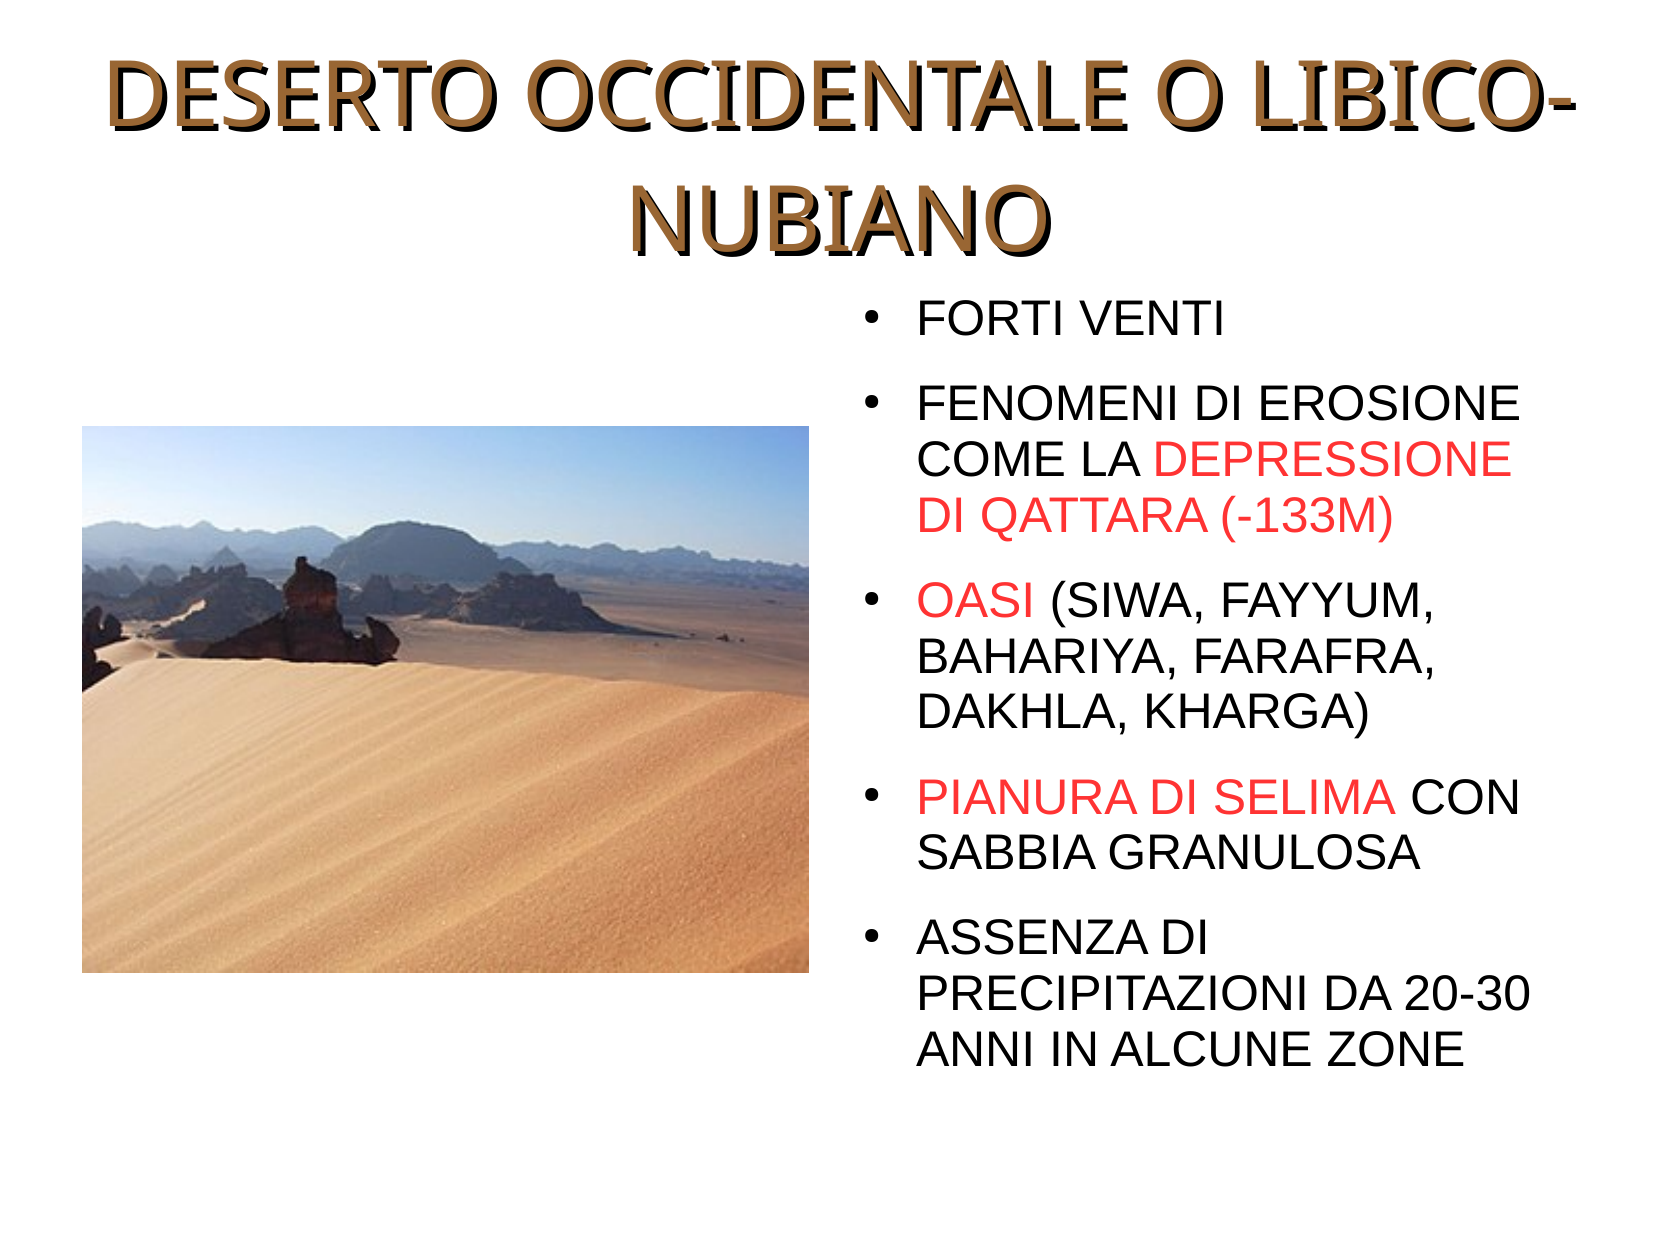

# DESERTO OCCIDENTALE O LIBICO-NUBIANO
FORTI VENTI
FENOMENI DI EROSIONE COME LA DEPRESSIONE DI QATTARA (-133M)
OASI (SIWA, FAYYUM, BAHARIYA, FARAFRA, DAKHLA, KHARGA)
PIANURA DI SELIMA CON SABBIA GRANULOSA
ASSENZA DI PRECIPITAZIONI DA 20-30 ANNI IN ALCUNE ZONE